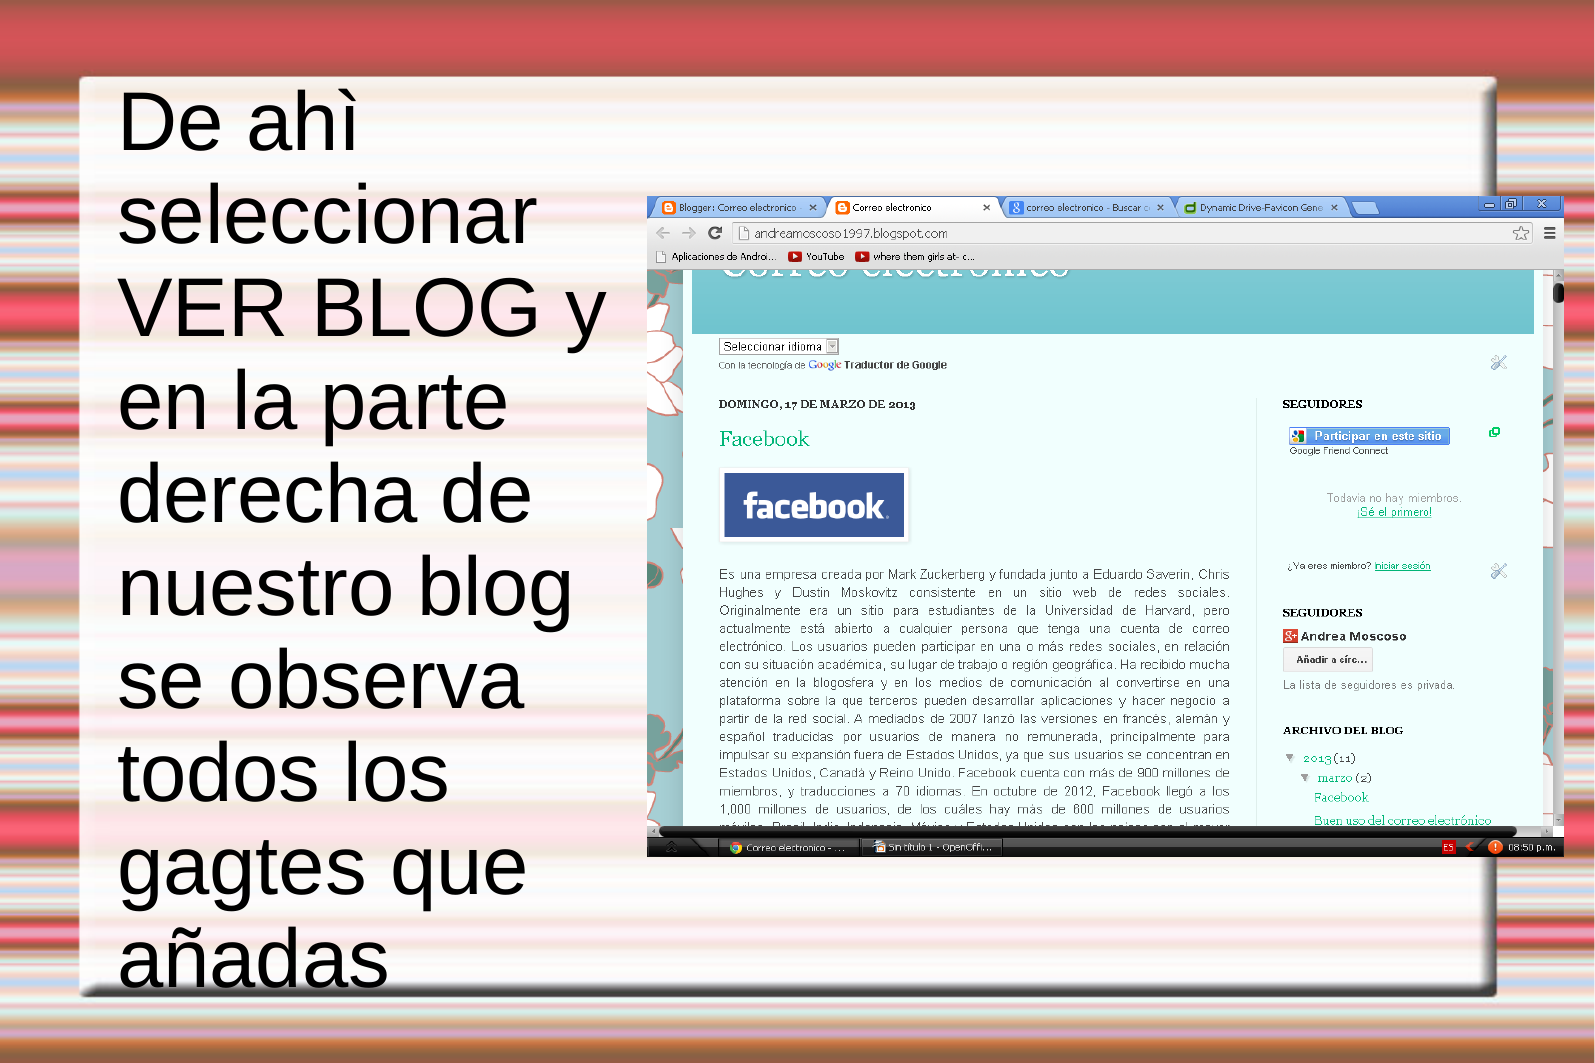

# De ahì seleccionar VER BLOG y en la parte derecha de nuestro blog se observa todos los gagtes que añadas